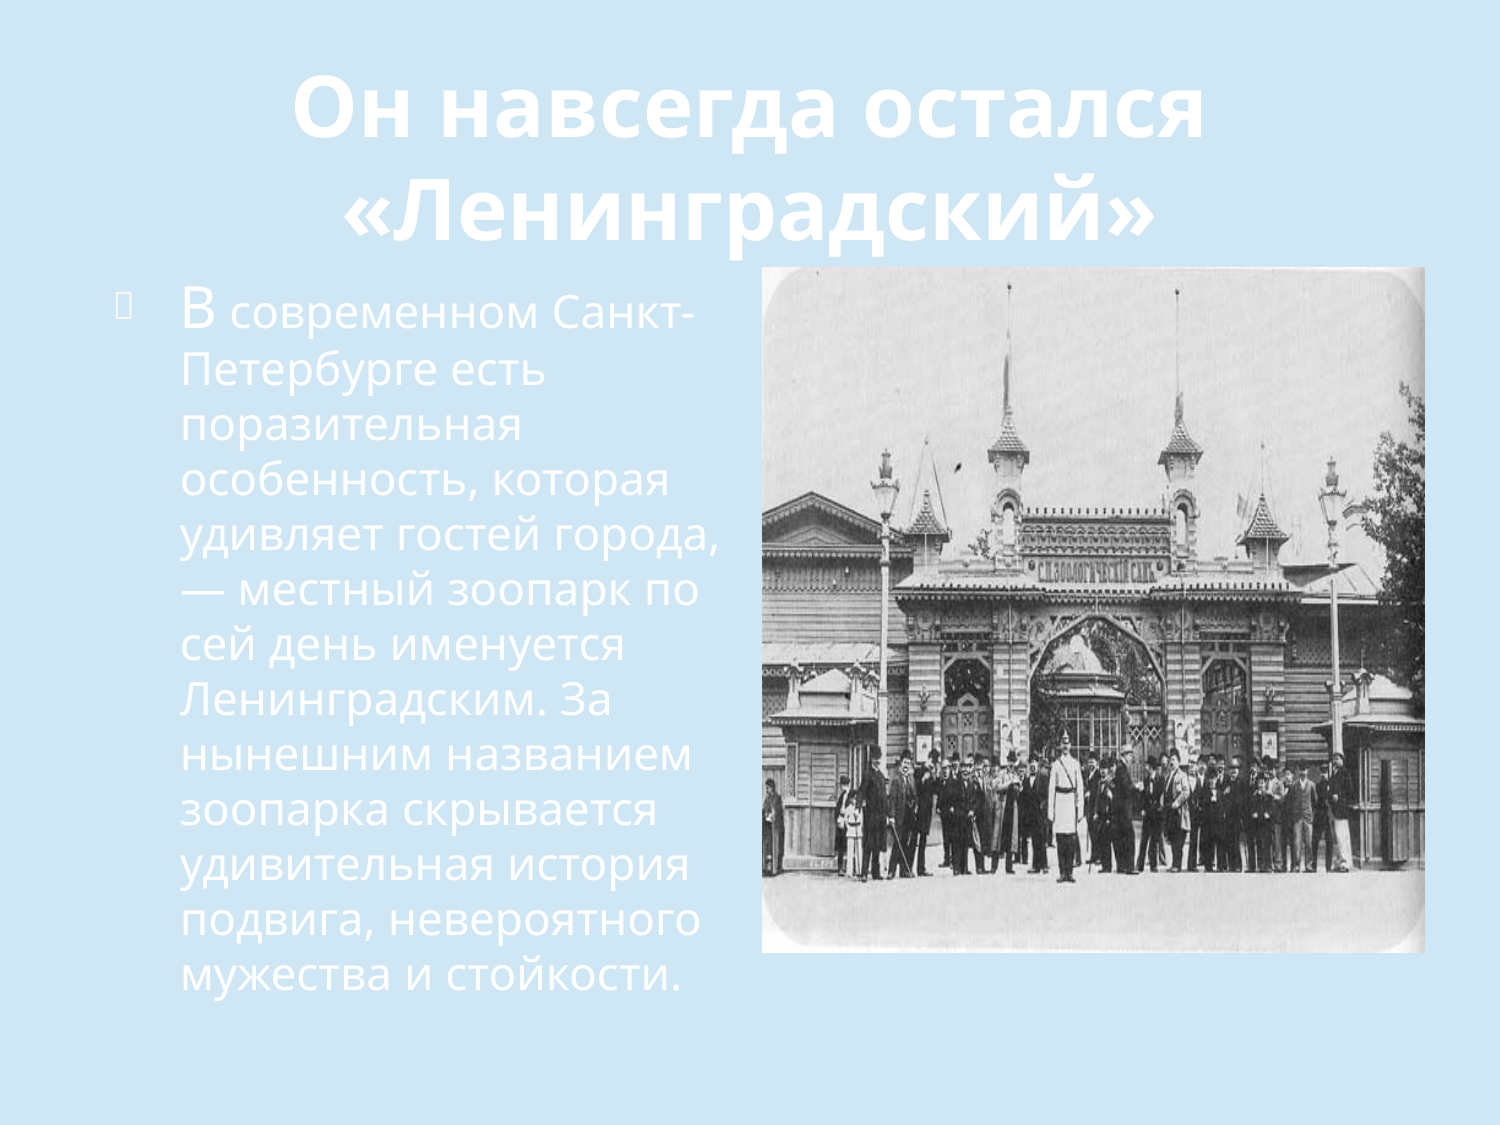

# Он навсегда остался «Ленинградский»
В современном Санкт-Петербурге есть поразительная особенность, которая удивляет гостей города,— местный зоопарк по сей день именуется Ленинградским. За нынешним названием зоопарка скрывается удивительная история подвига, невероятного мужества и стойкости.